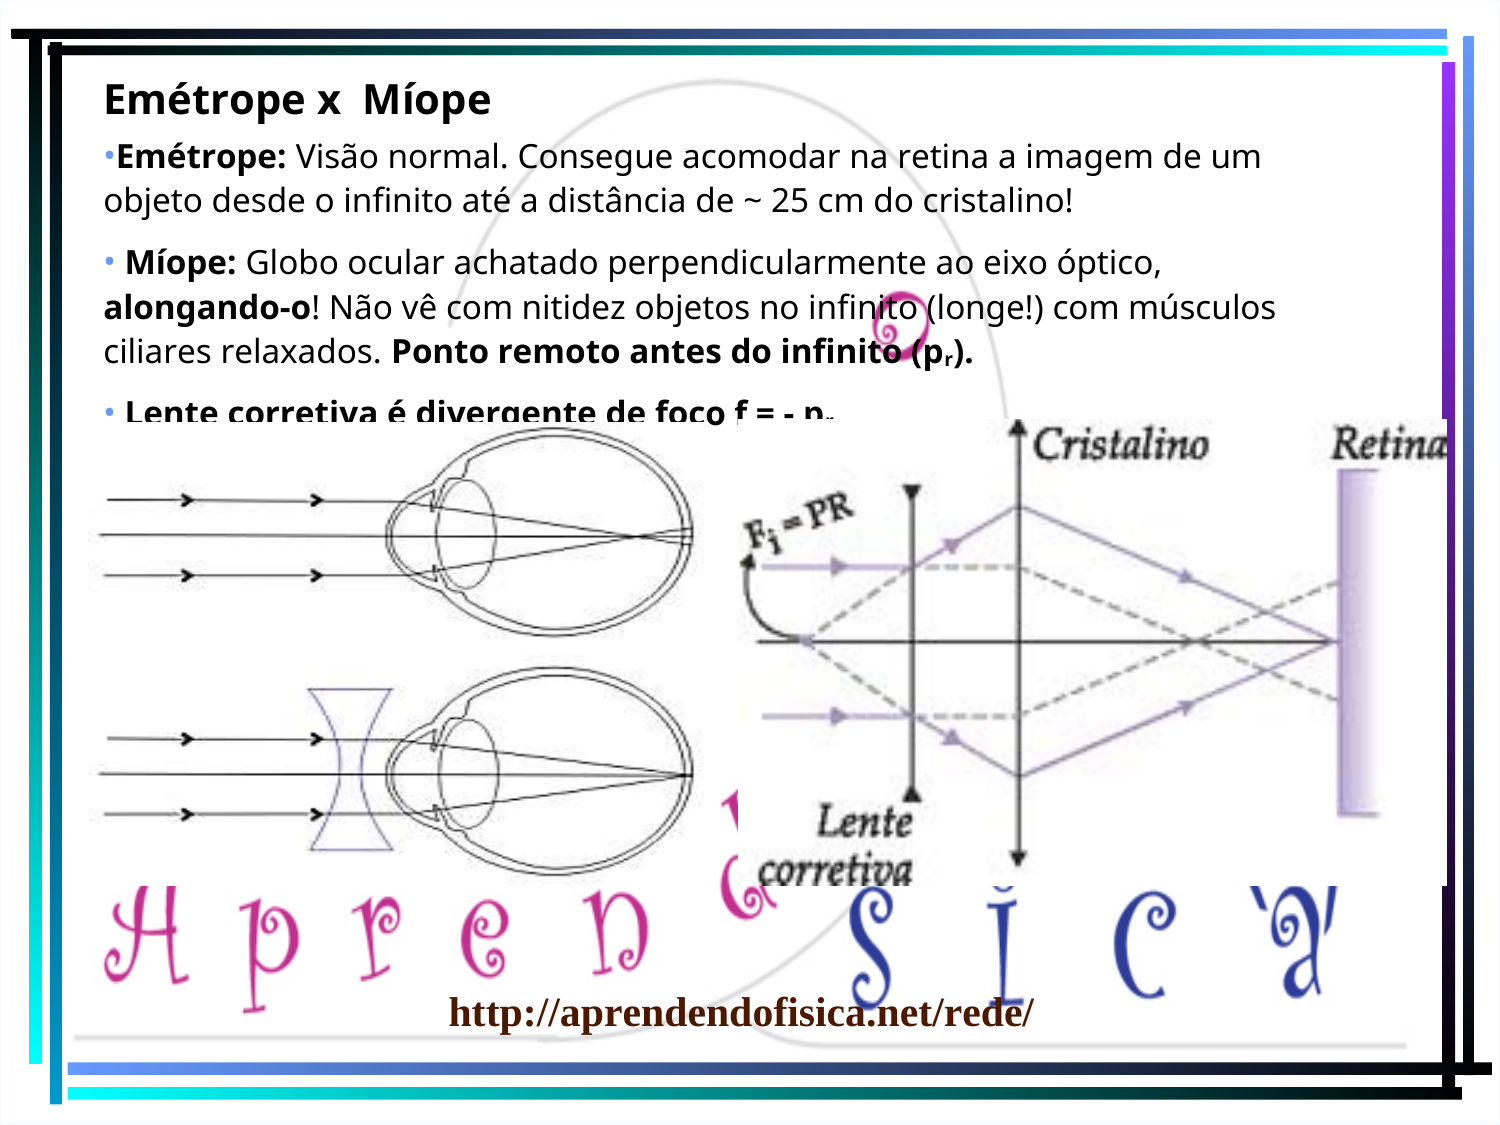

# Emétrope x Míope
Emétrope: Visão normal. Consegue acomodar na retina a imagem de um objeto desde o infinito até a distância de ~ 25 cm do cristalino!
 Míope: Globo ocular achatado perpendicularmente ao eixo óptico, alongando-o! Não vê com nitidez objetos no infinito (longe!) com músculos ciliares relaxados. Ponto remoto antes do infinito (pr).
 Lente corretiva é divergente de foco f = - pr
 http://aprendendofisica.net/rede/